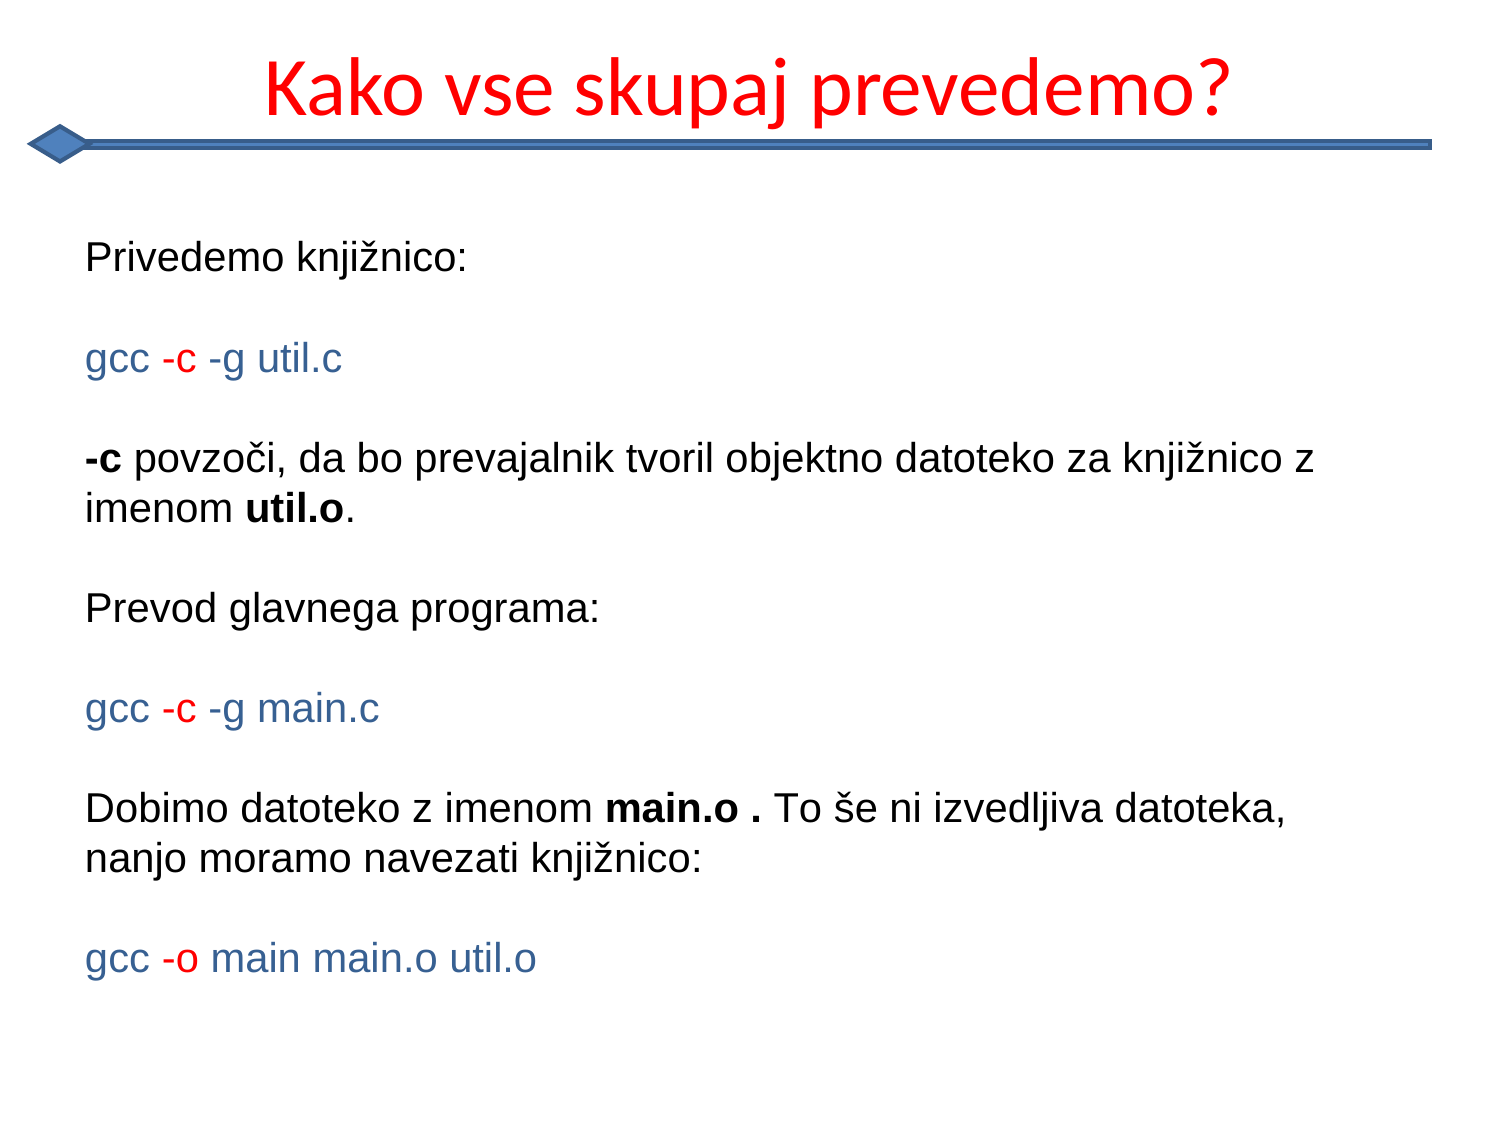

# Kako vse skupaj prevedemo?
Privedemo knjižnico:
gcc -c -g util.c
-c povzoči, da bo prevajalnik tvoril objektno datoteko za knjižnico z imenom util.o.
Prevod glavnega programa:
gcc -c -g main.c
Dobimo datoteko z imenom main.o . To še ni izvedljiva datoteka, nanjo moramo navezati knjižnico:
gcc -o main main.o util.o